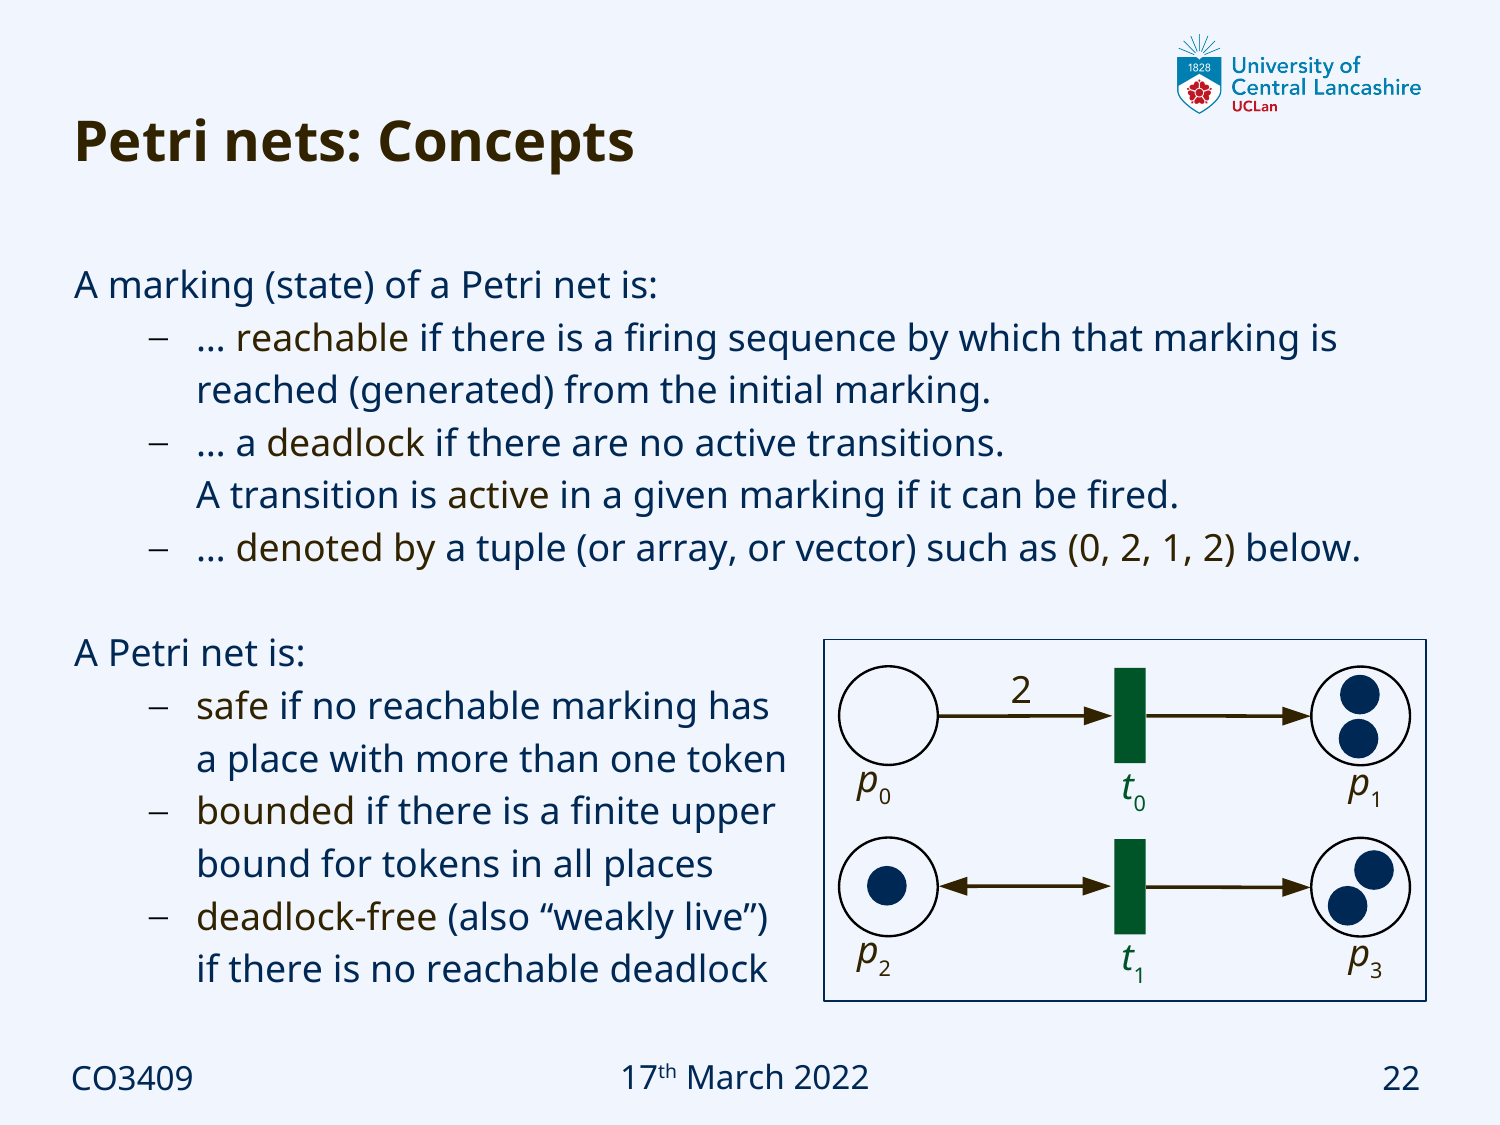

# Petri nets: Concepts
A marking (state) of a Petri net is:
… reachable if there is a firing sequence by which that marking is reached (generated) from the initial marking.
… a deadlock if there are no active transitions.
A transition is active in a given marking if it can be fired.
… denoted by a tuple (or array, or vector) such as (0, 2, 1, 2) below.
A Petri net is:
safe if no reachable marking has
a place with more than one token
bounded if there is a finite upper
bound for tokens in all places
deadlock-free (also “weakly live”)
if there is no reachable deadlock
2
p0
p1
t0
p2
p3
t1